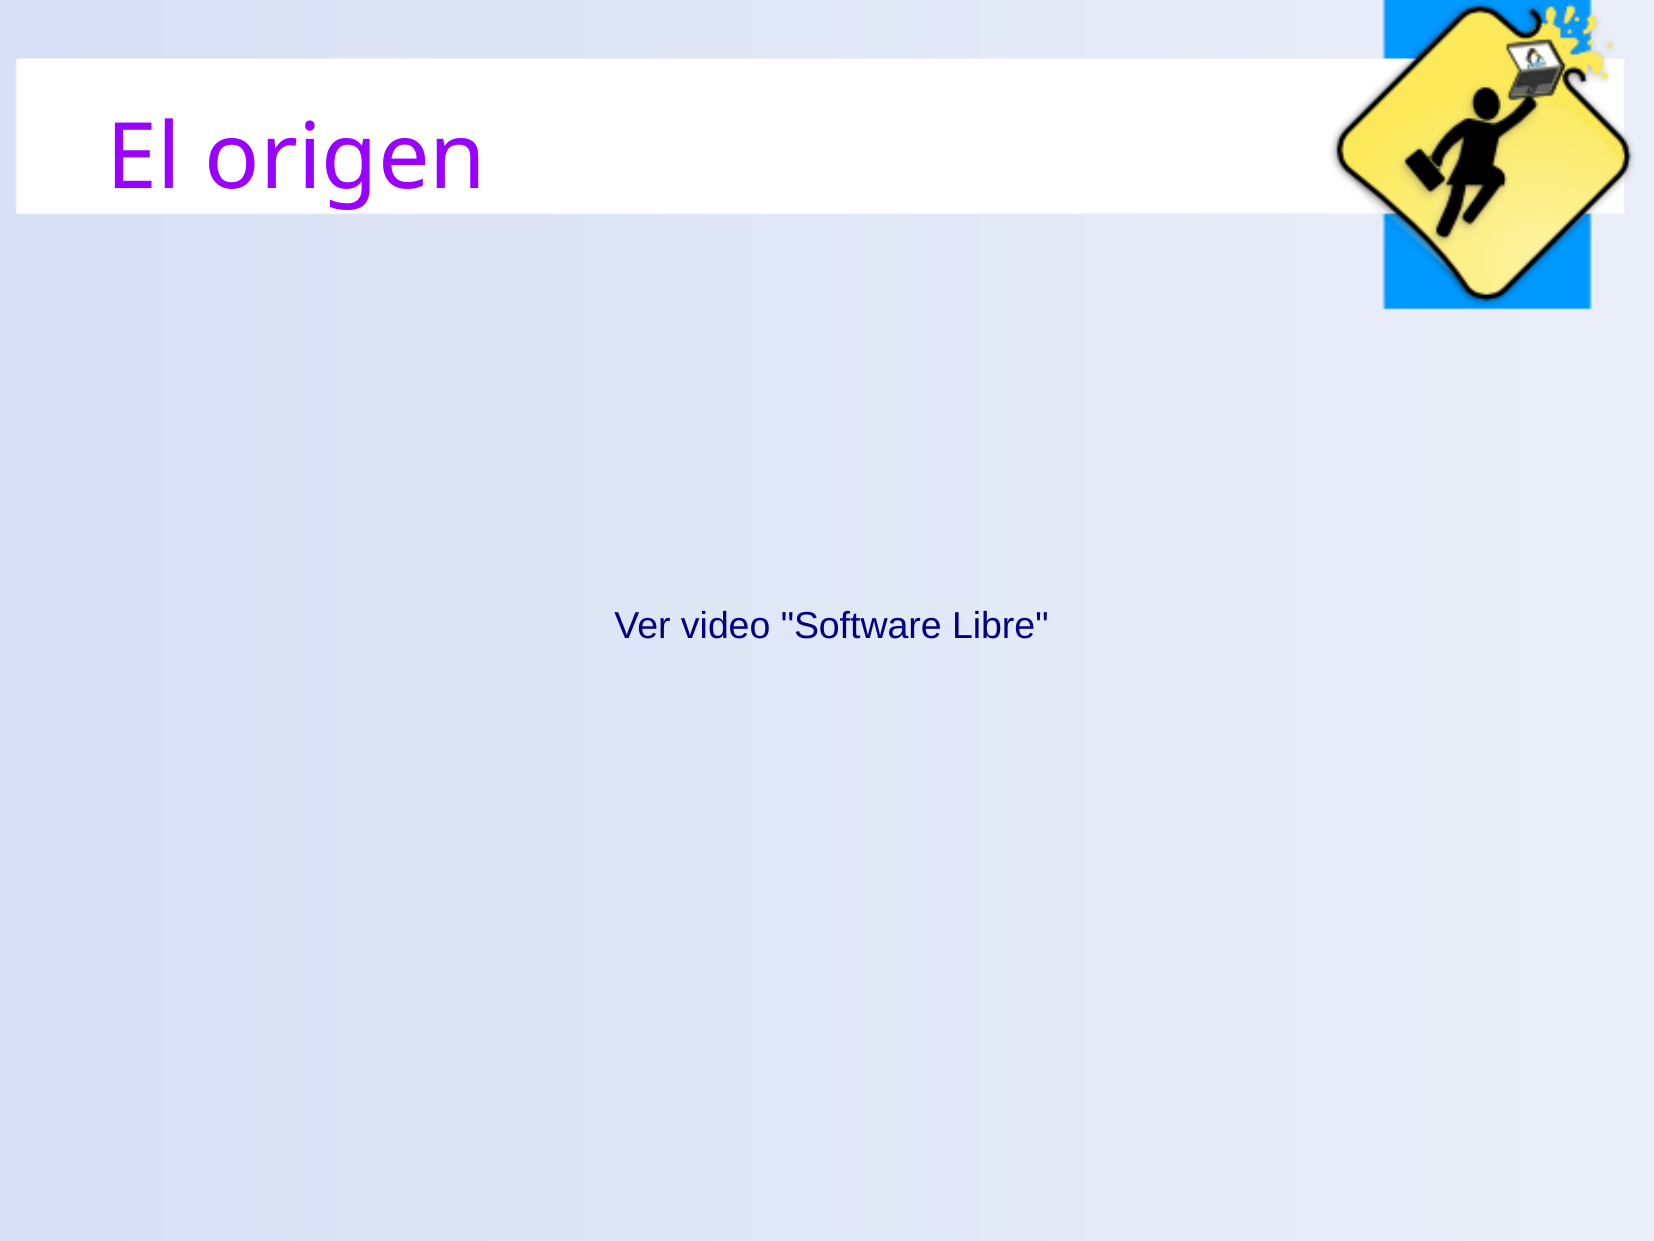

# El origen
Ver video "Software Libre"